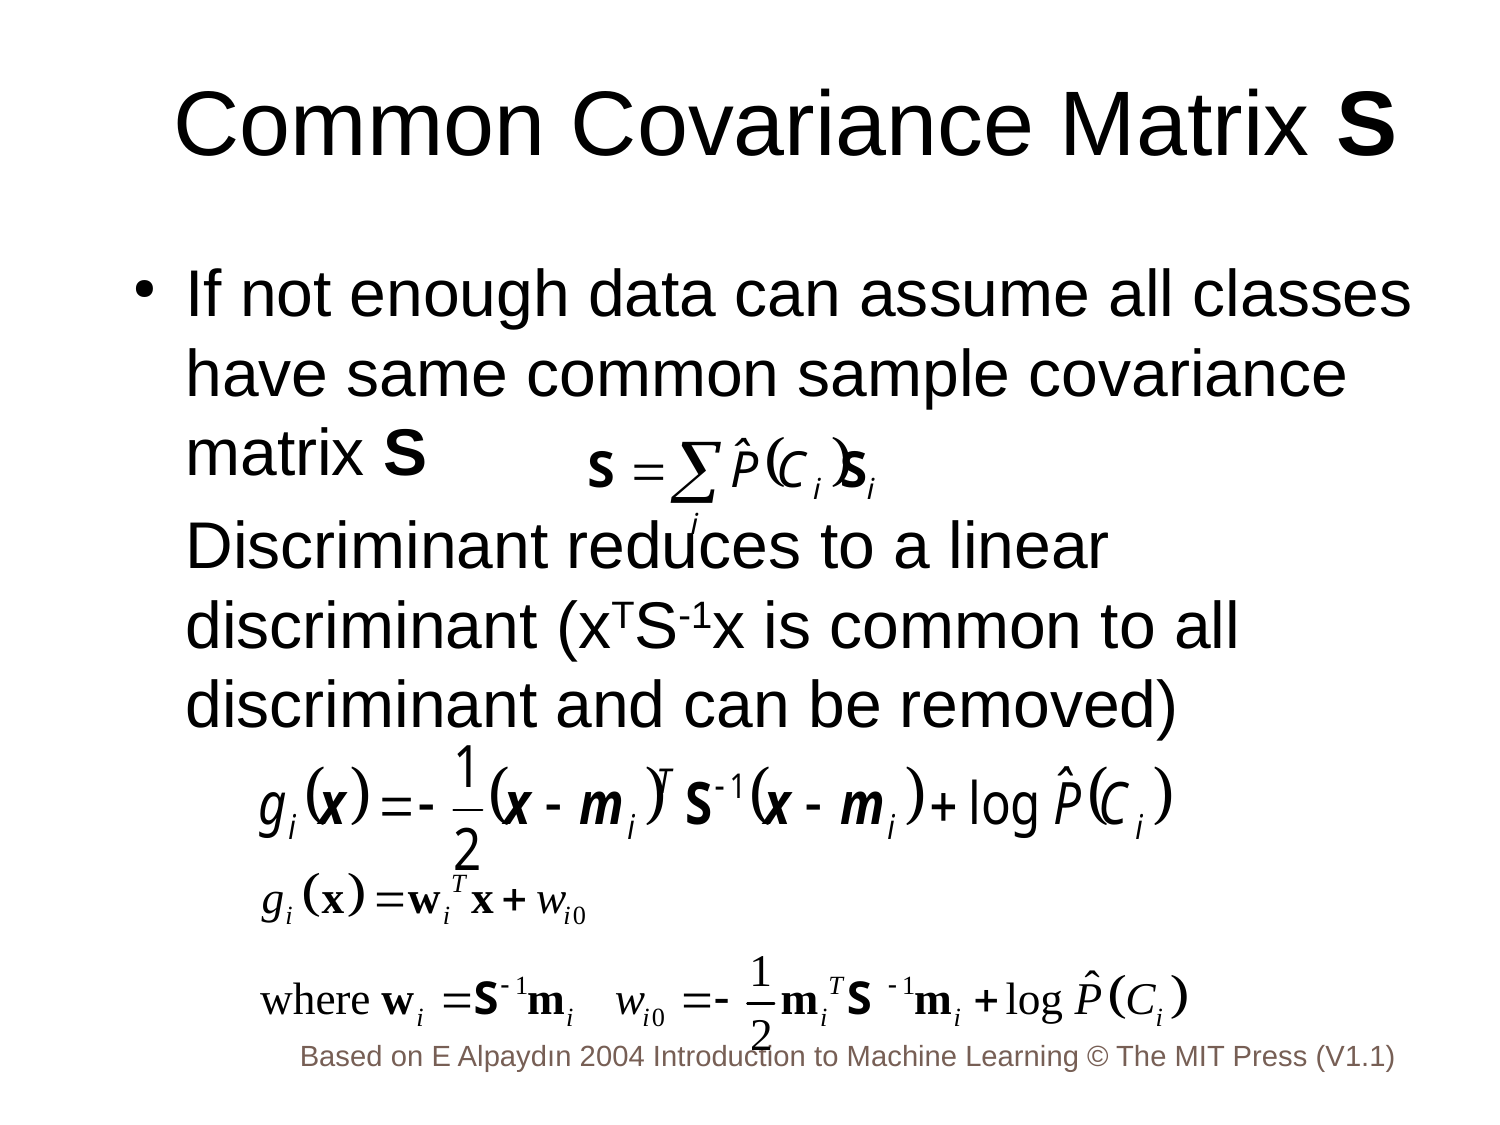

# Common Covariance Matrix S
If not enough data can assume all classes have same common sample covariance matrix S
Discriminant reduces to a linear discriminant (xTS-1x is common to all discriminant and can be removed)
Based on E Alpaydın 2004 Introduction to Machine Learning © The MIT Press (V1.1)